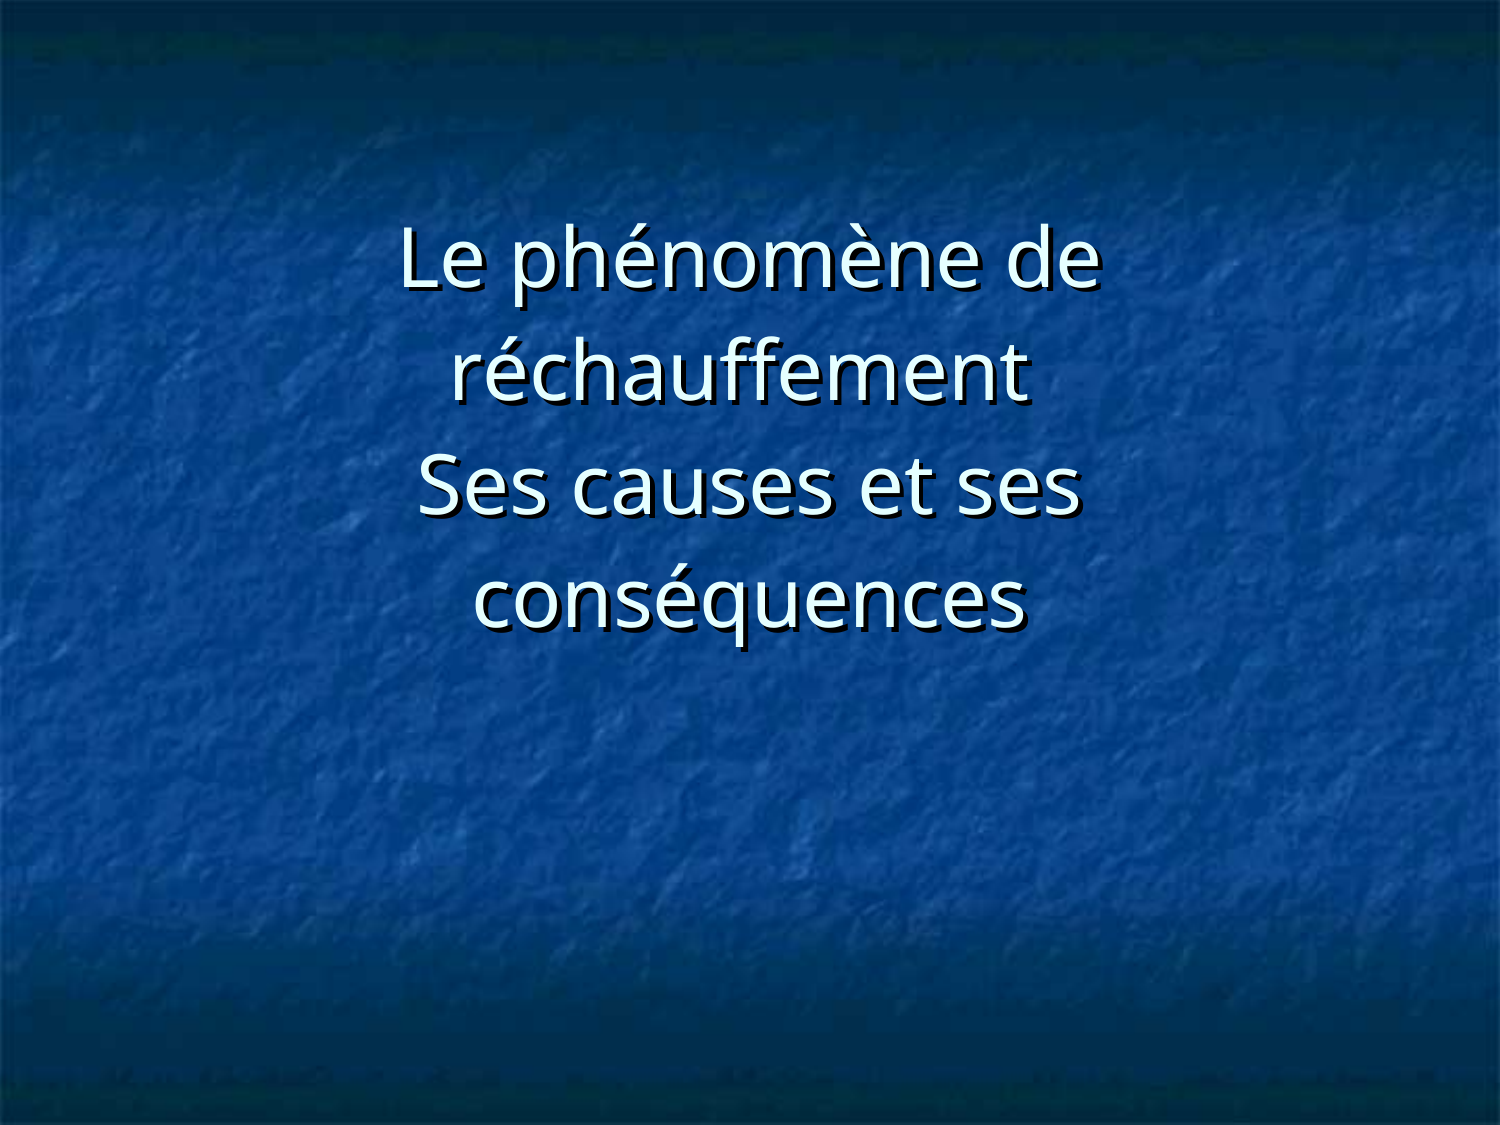

# Le phénomène de réchauffement Ses causes et ses conséquences